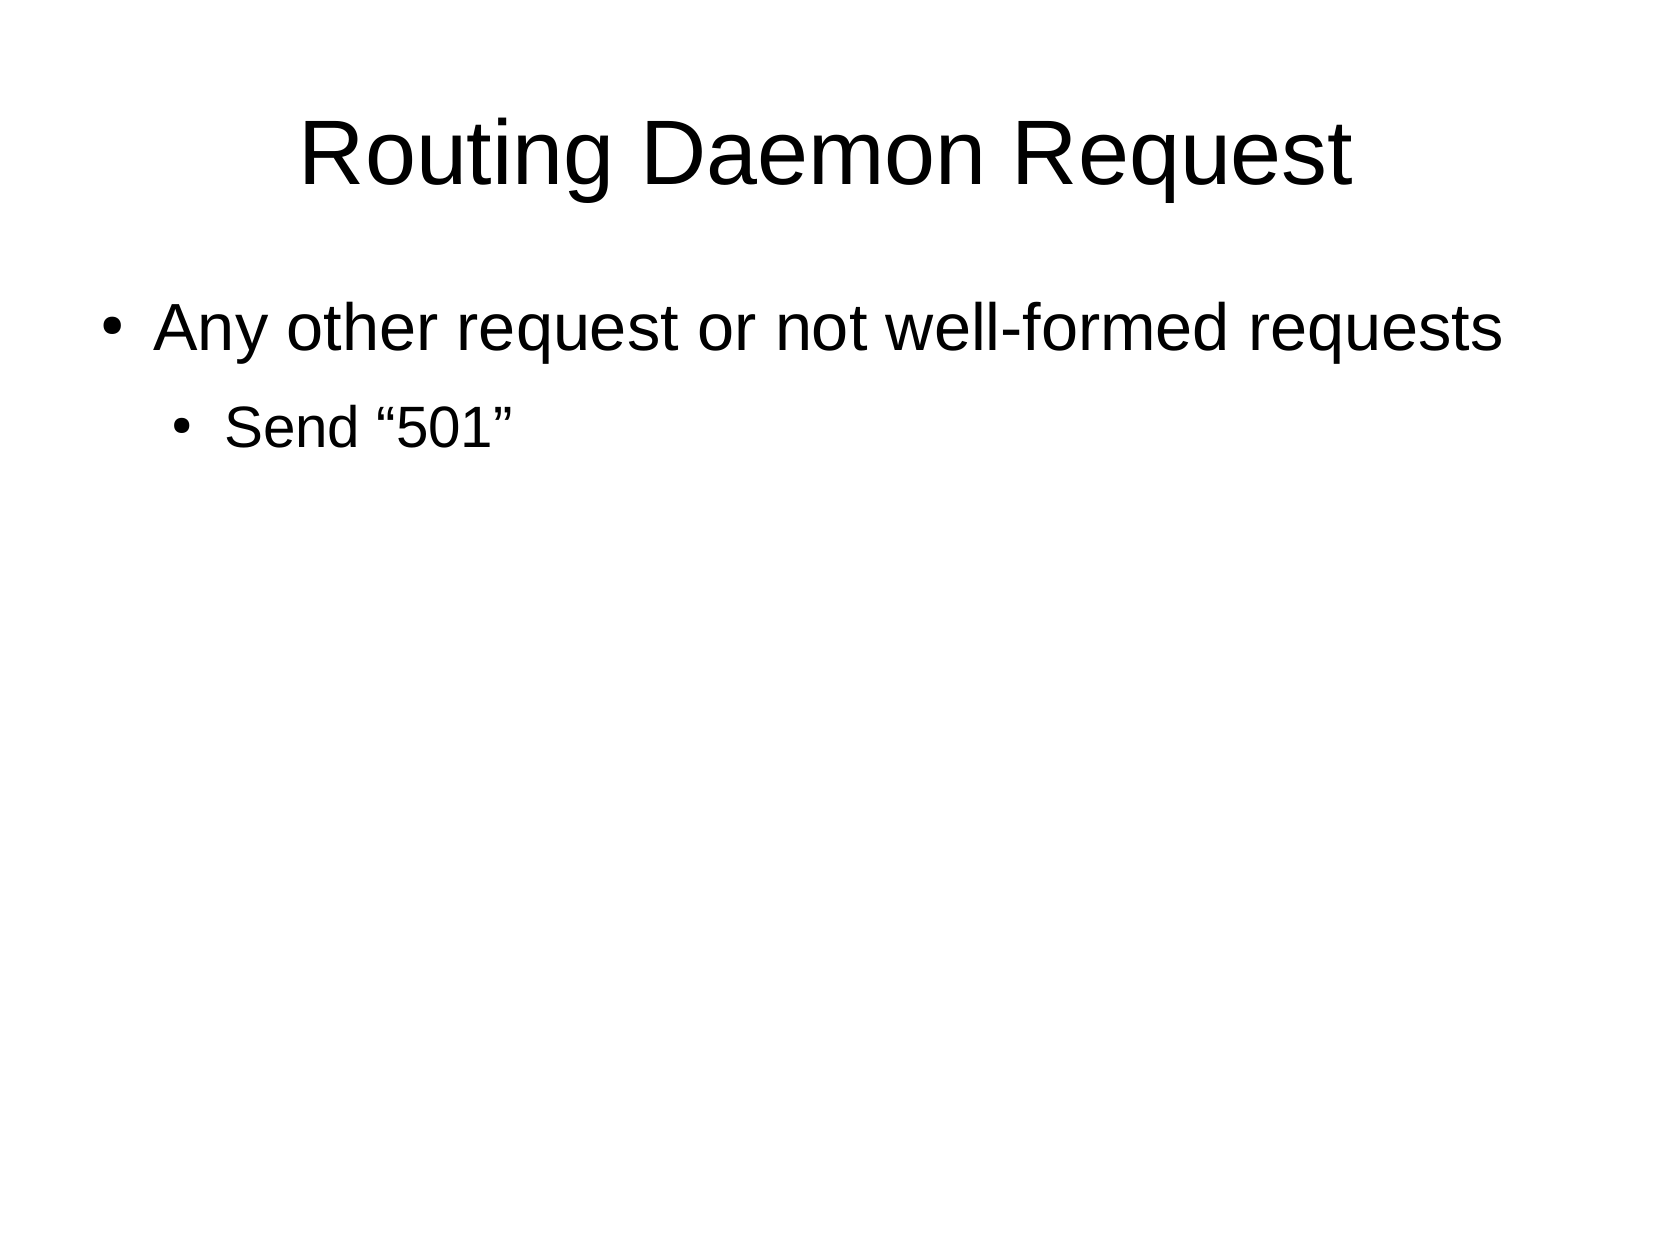

# Routing Daemon Request
Any other request or not well-formed requests
Send “501”